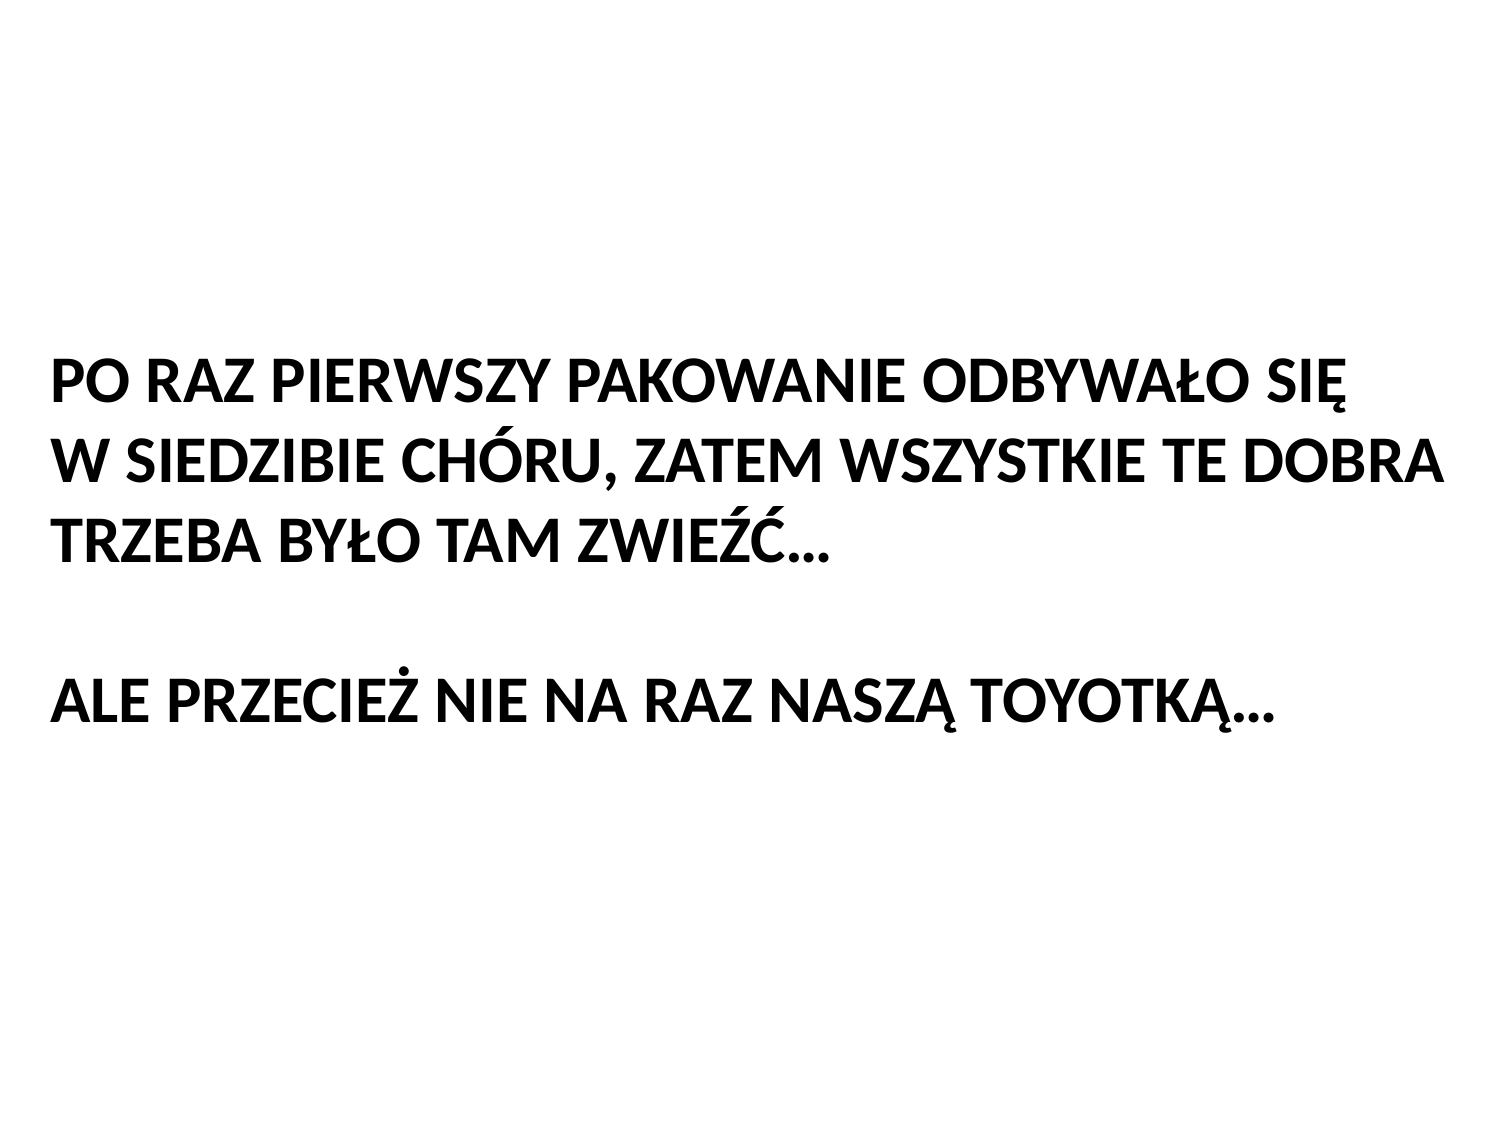

PO RAZ PIERWSZY PAKOWANIE ODBYWAŁO SIĘ
W SIEDZIBIE CHÓRU, ZATEM WSZYSTKIE TE DOBRA
TRZEBA BYŁO TAM ZWIEŹĆ…
ALE PRZECIEŻ NIE NA RAZ NASZĄ TOYOTKĄ…